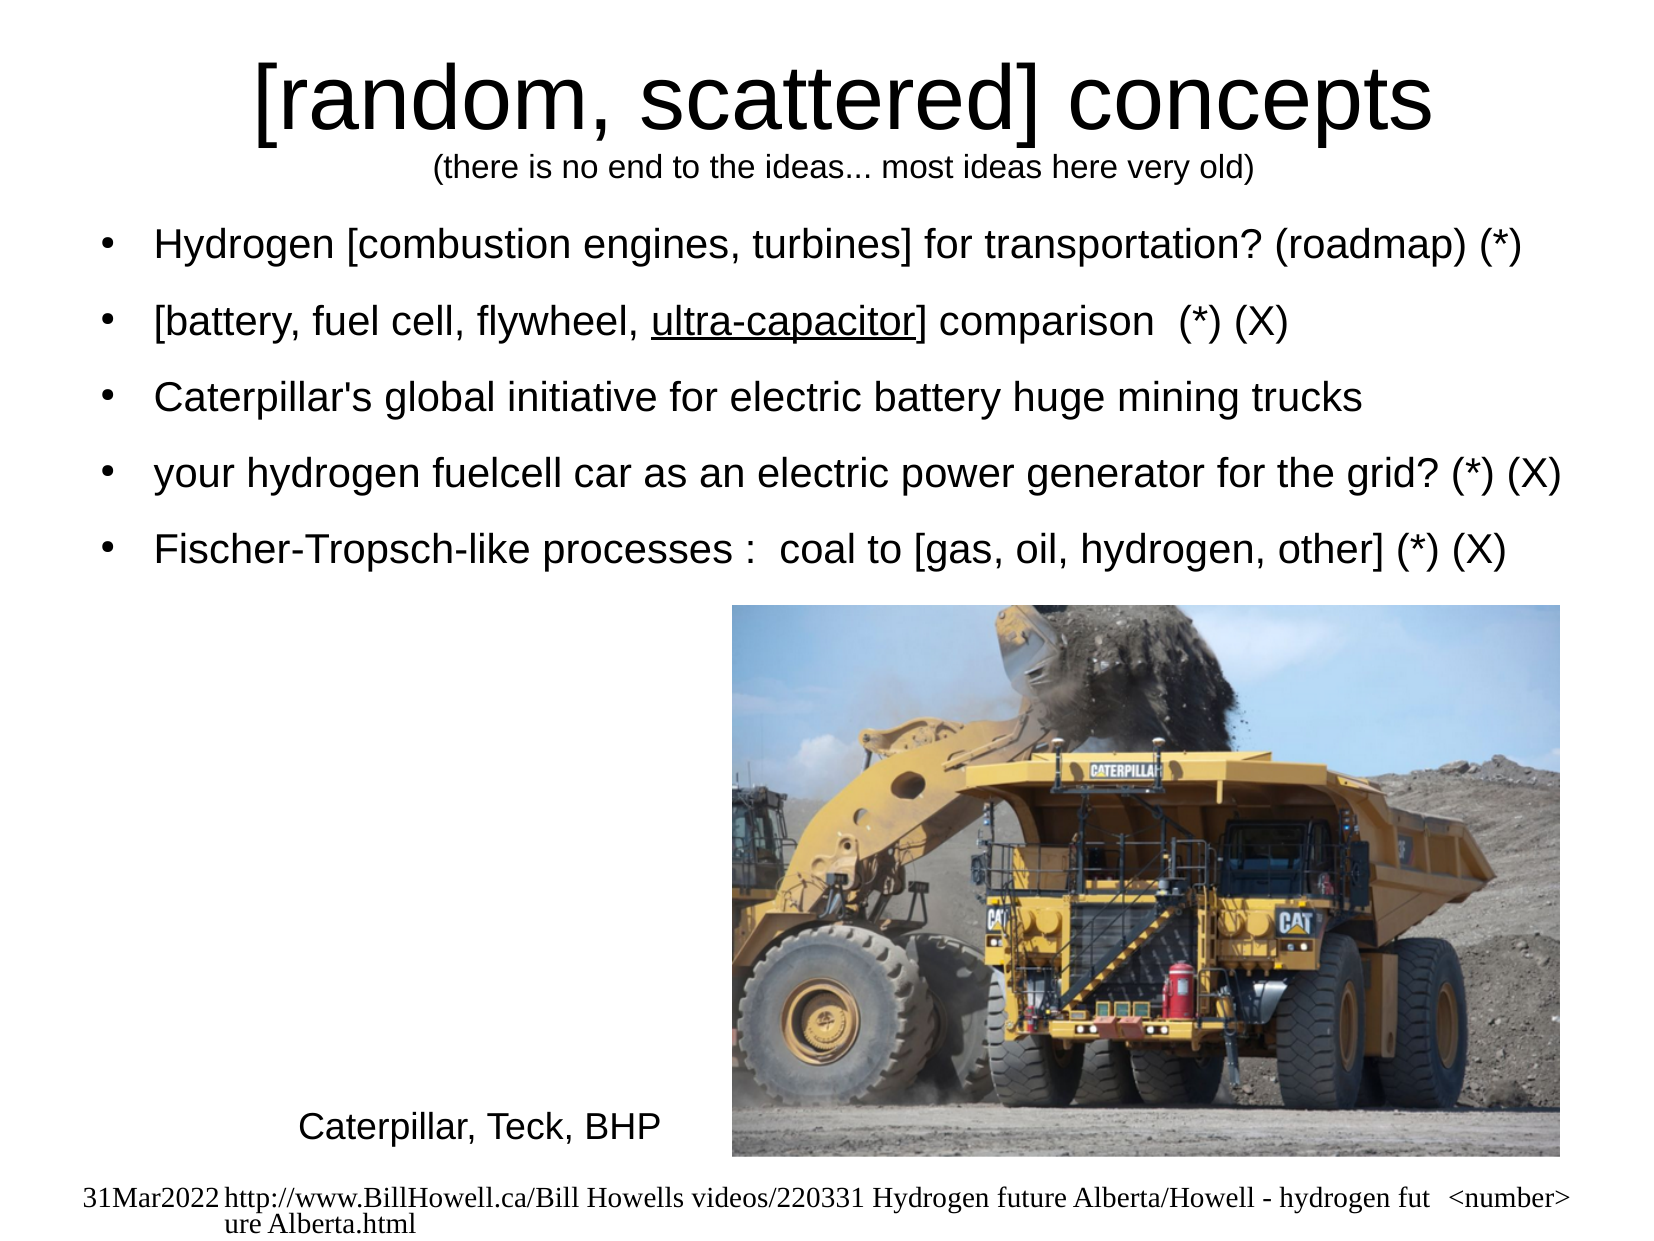

# [random, scattered] concepts (there is no end to the ideas... most ideas here very old)
Hydrogen [combustion engines, turbines] for transportation? (roadmap) (*)
[battery, fuel cell, flywheel, ultra-capacitor] comparison (*) (X)
Caterpillar's global initiative for electric battery huge mining trucks
your hydrogen fuelcell car as an electric power generator for the grid? (*) (X)
Fischer-Tropsch-like processes : coal to [gas, oil, hydrogen, other] (*) (X)
Caterpillar, Teck, BHP
31Mar2022
http://www.BillHowell.ca/Bill Howells videos/220331 Hydrogen future Alberta/Howell - hydrogen future Alberta.html
9